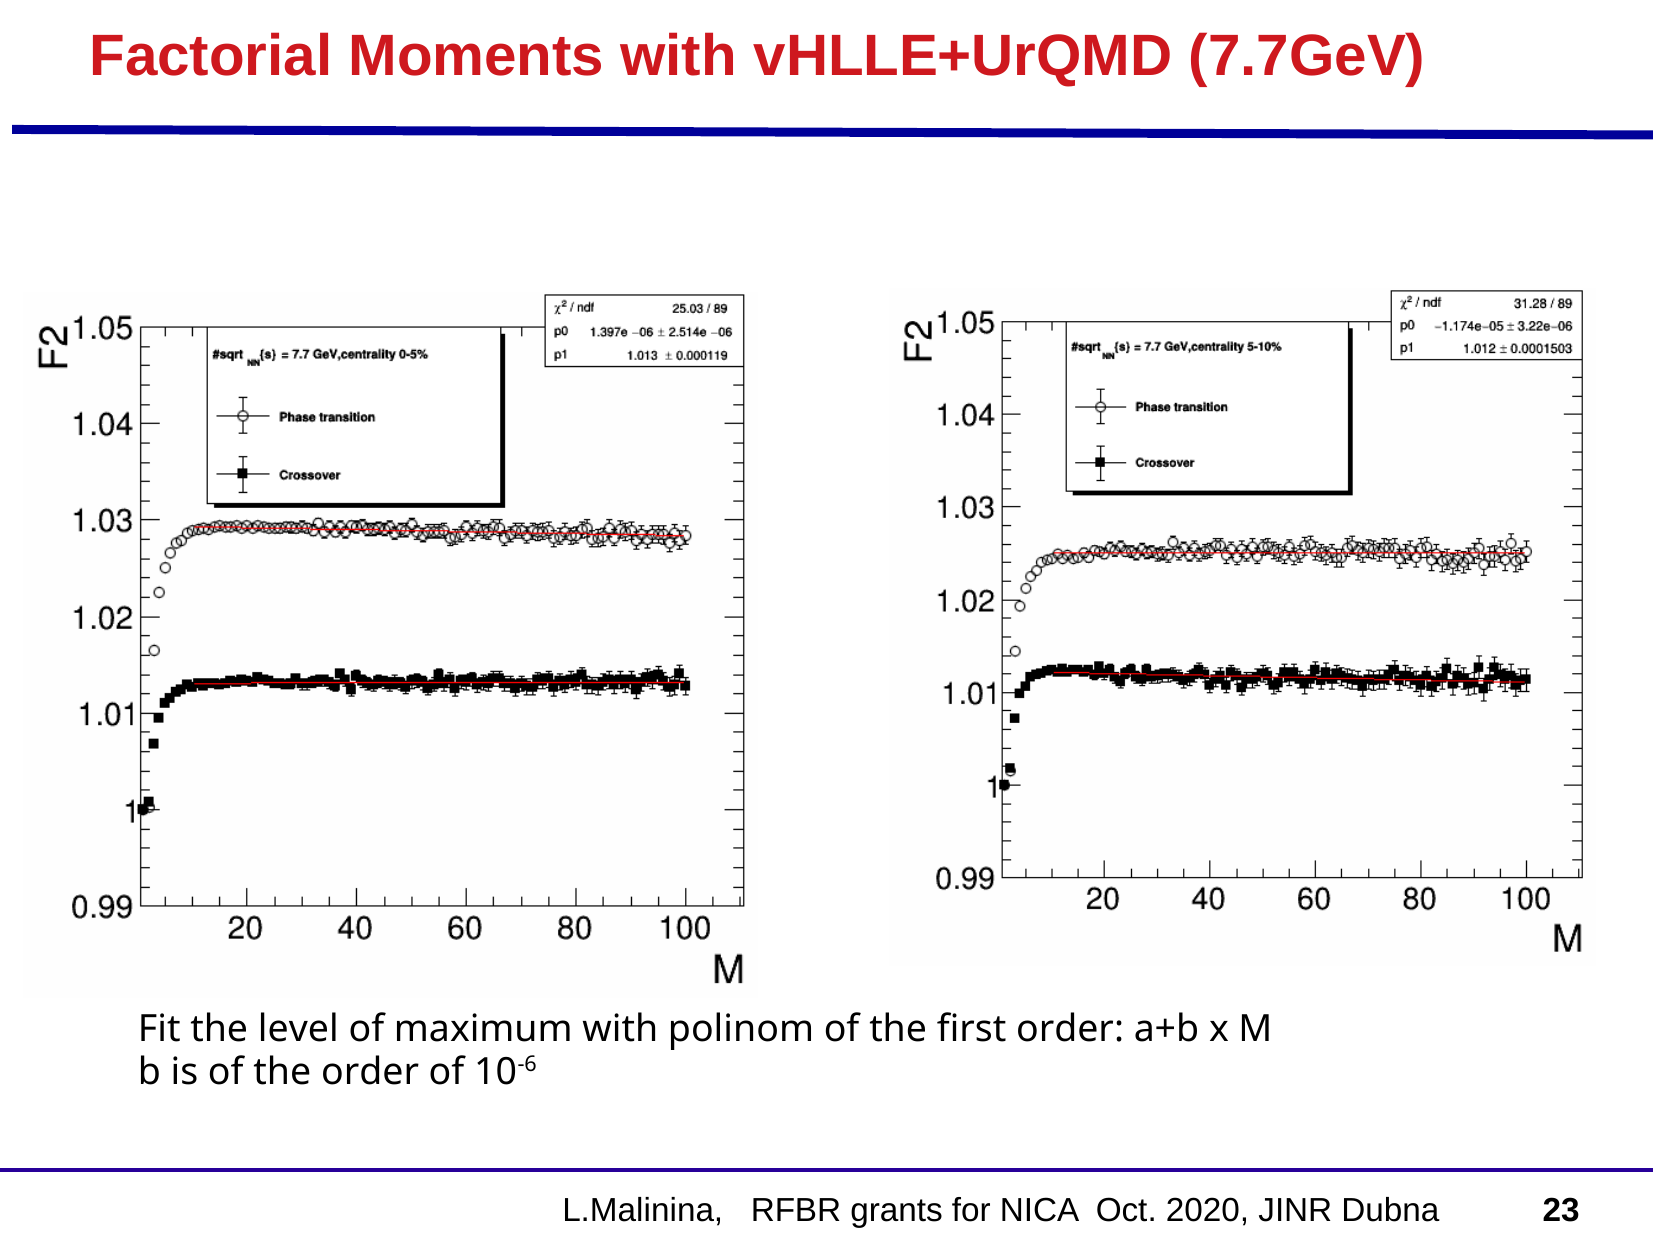

Factorial Moments with vHLLE+UrQMD (7.7GeV)
Fit the level of maximum with polinom of the first order: a+b x M
b is of the order of 10-6
 L.Malinina, RFBR grants for NICA Oct. 2020, JINR Dubna